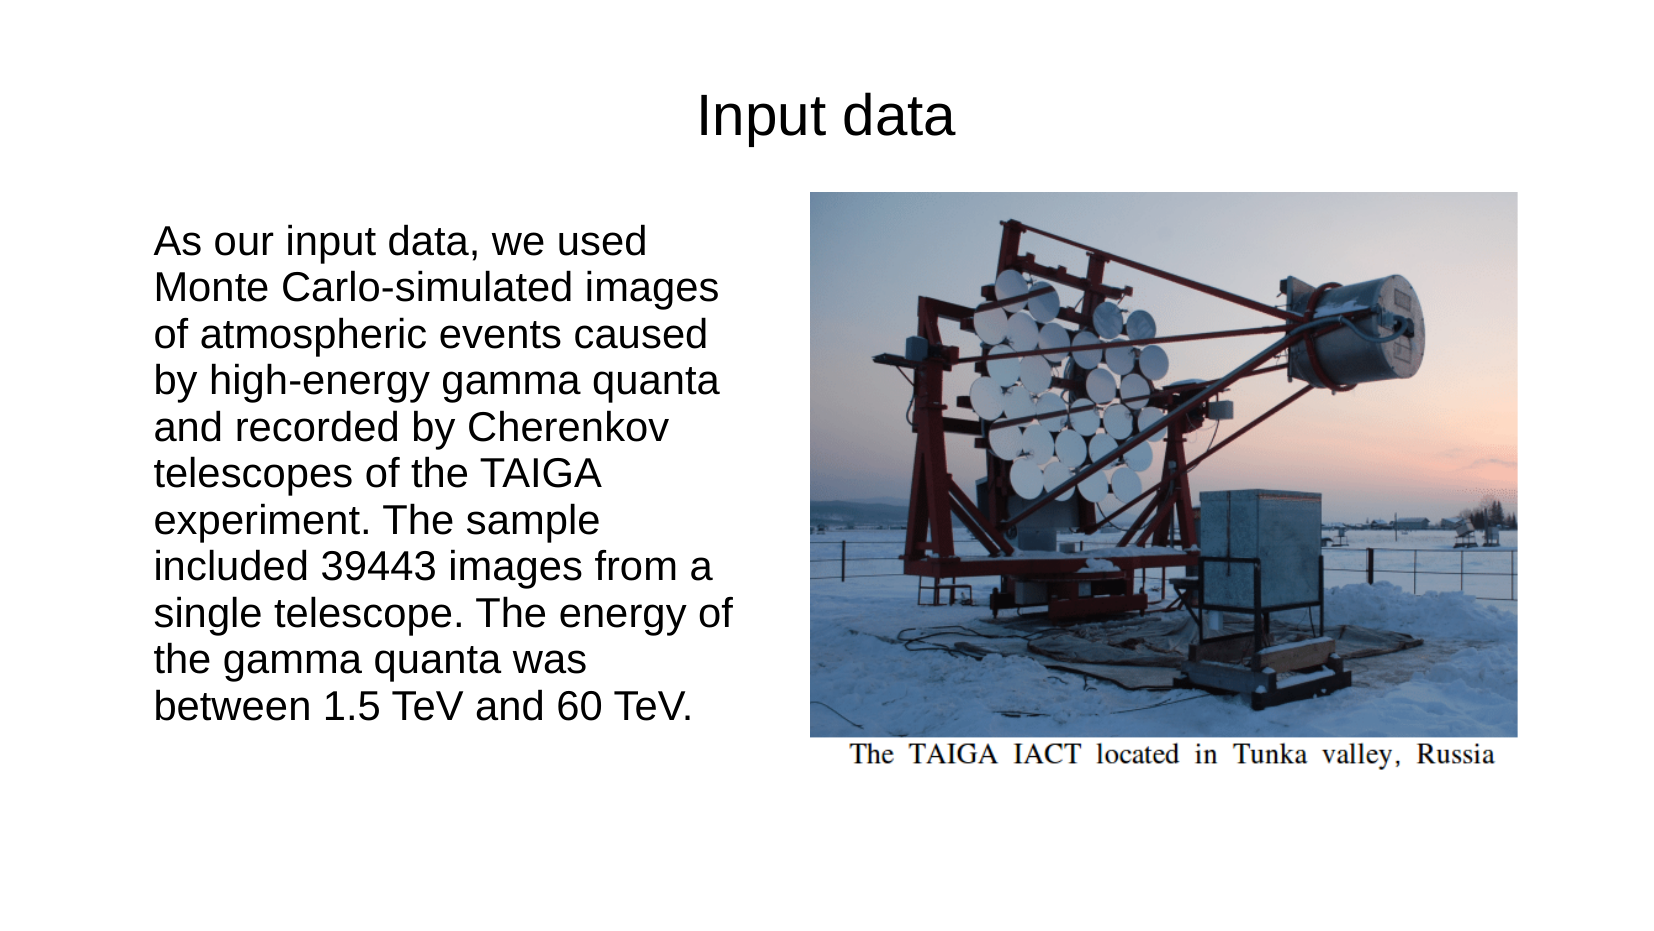

# Input data
As our input data, we used Monte Carlo-simulated images of atmospheric events caused by high-energy gamma quanta and recorded by Cherenkov telescopes of the TAIGA experiment. The sample included 39443 images from a single telescope. The energy of the gamma quanta was between 1.5 TeV and 60 TeV.